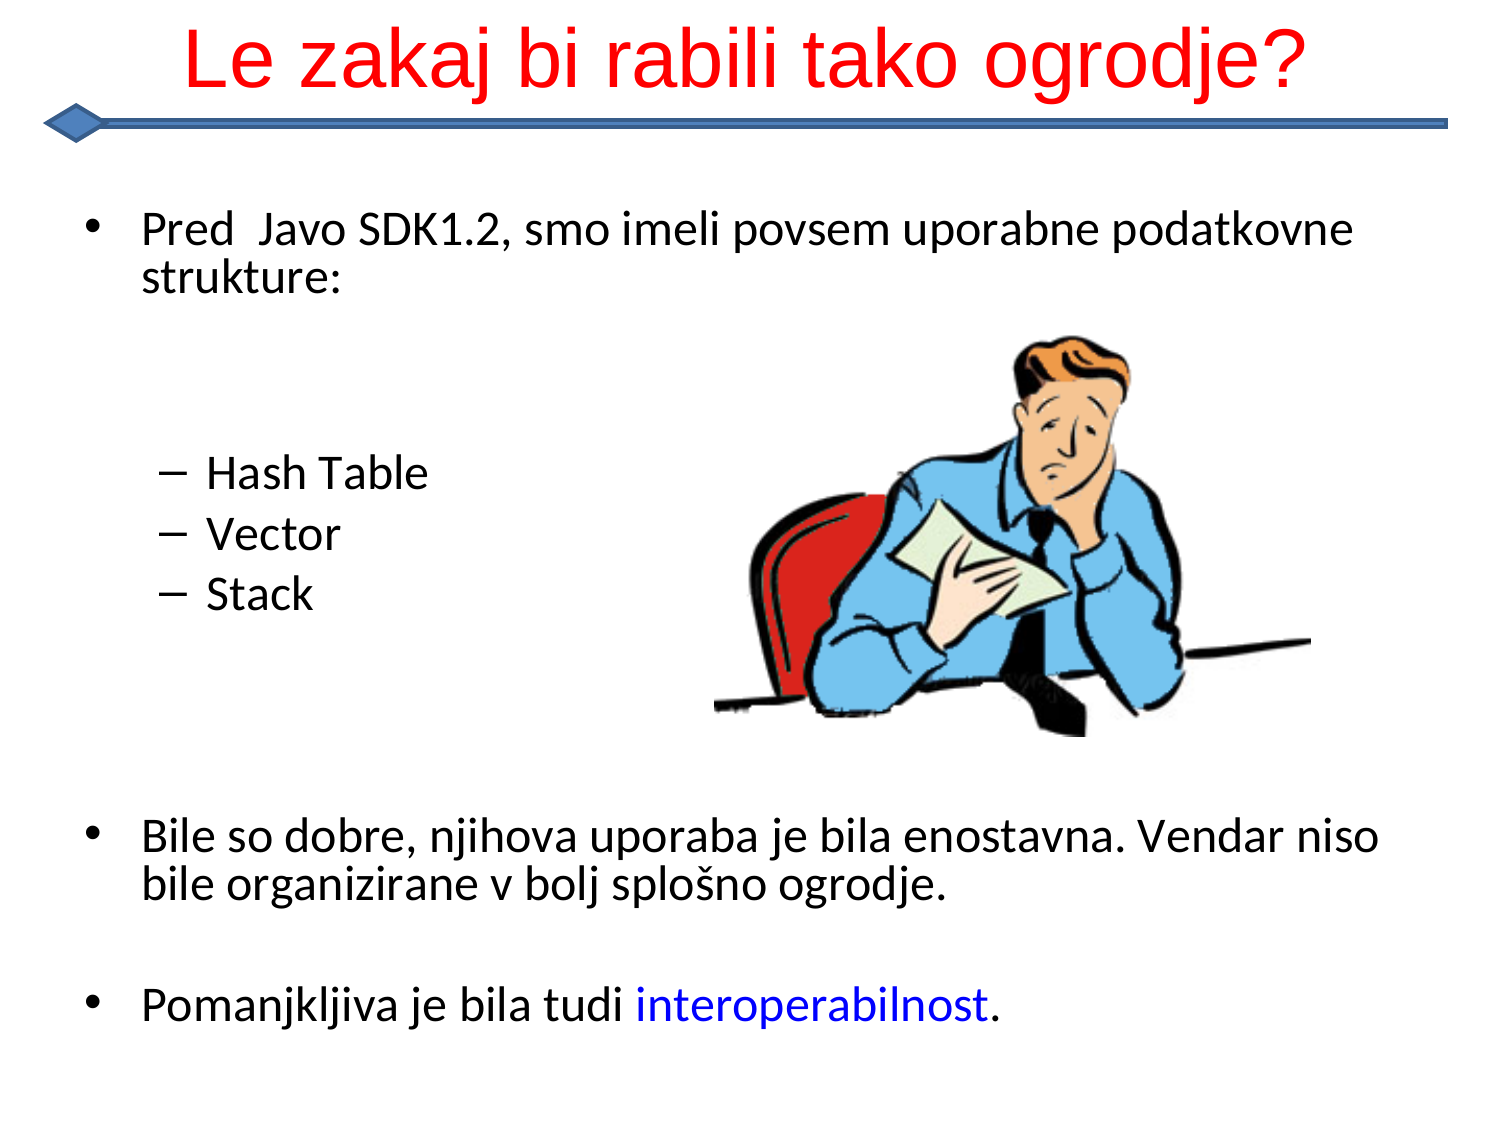

# Le zakaj bi rabili tako ogrodje?
Pred Javo SDK1.2, smo imeli povsem uporabne podatkovne strukture:
Hash Table
Vector
Stack
Bile so dobre, njihova uporaba je bila enostavna. Vendar niso bile organizirane v bolj splošno ogrodje.
Pomanjkljiva je bila tudi interoperabilnost.